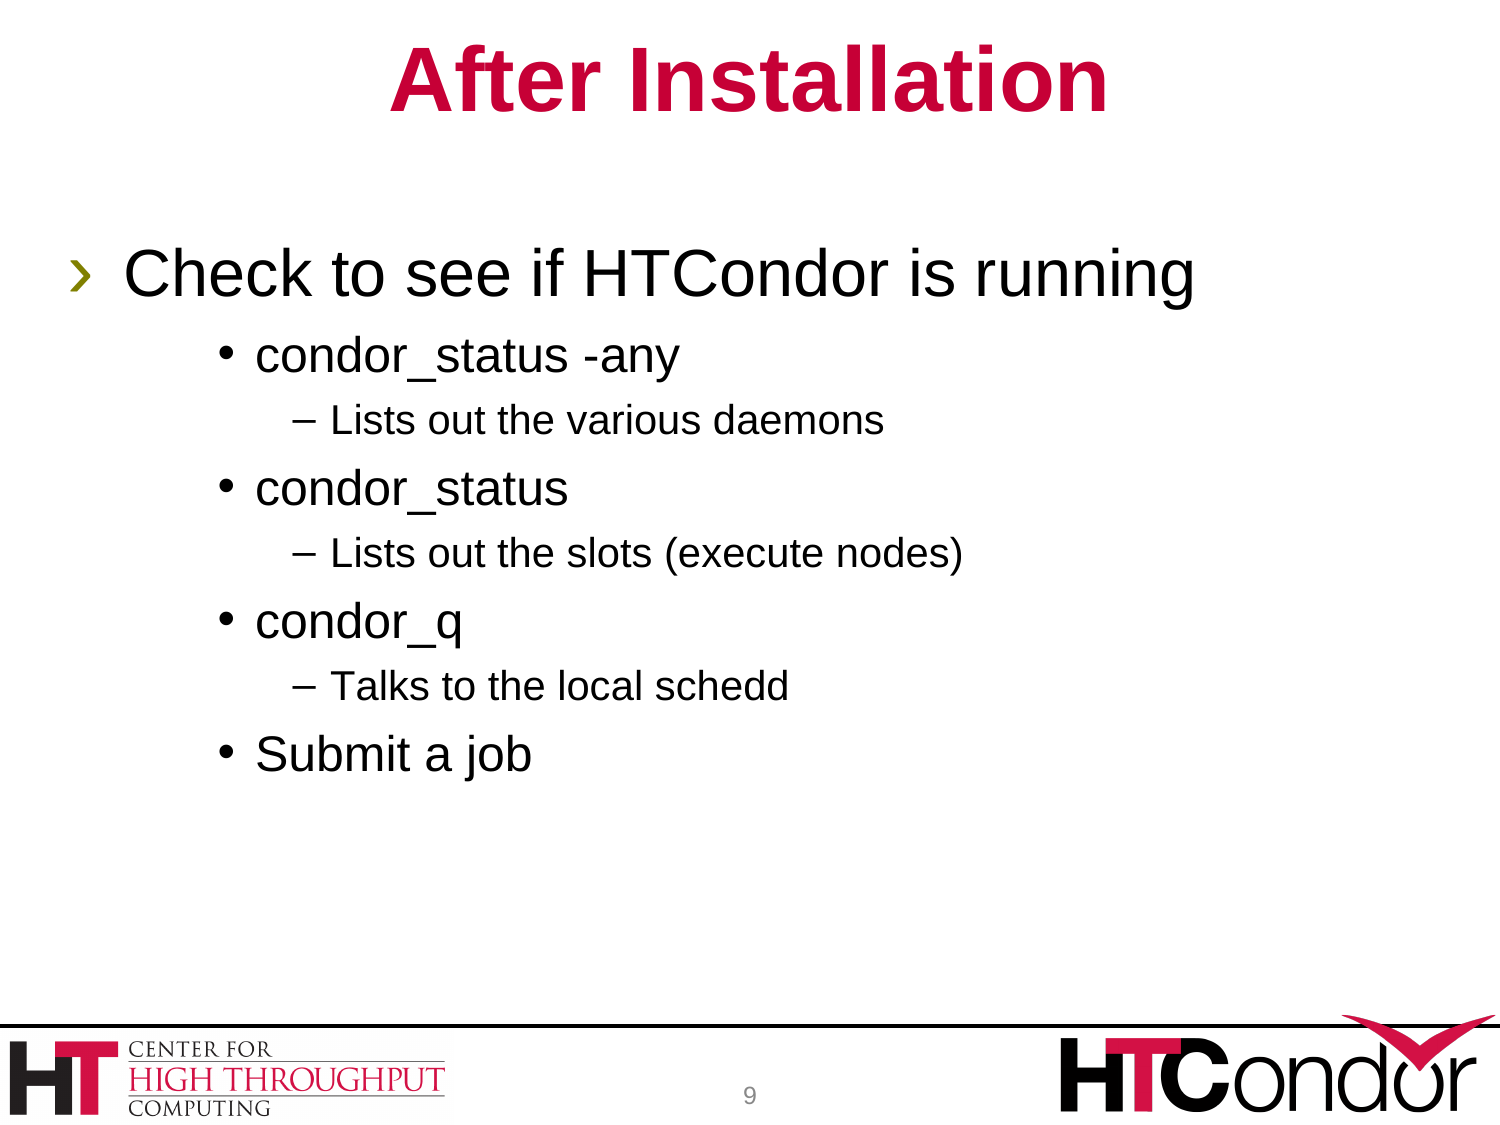

# After Installation
Check to see if HTCondor is running
condor_status -any
Lists out the various daemons
condor_status
Lists out the slots (execute nodes)
condor_q
Talks to the local schedd
Submit a job